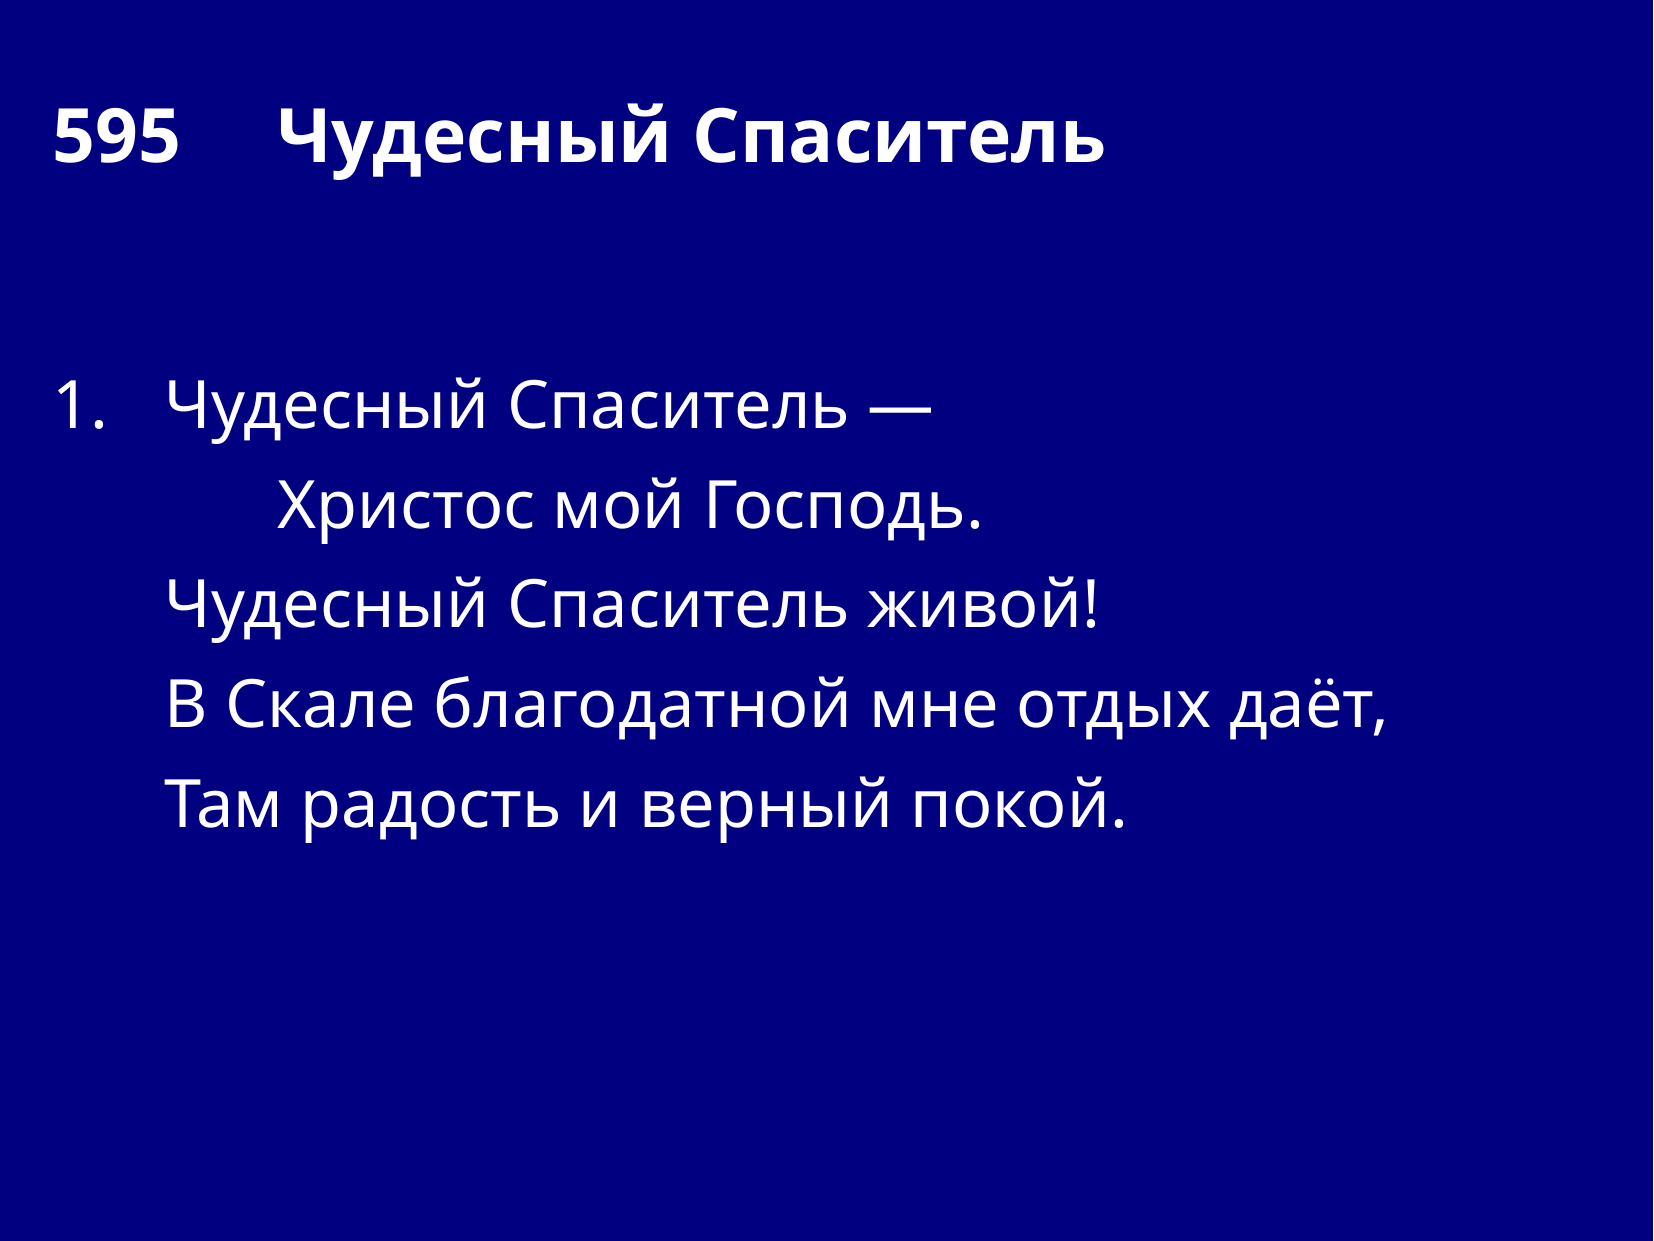

595	Чудесный Спаситель
1.	Чудесный Спаситель —
		Христос мой Господь.
	Чудесный Спаситель живой!
	В Скале благодатной мне отдых даёт,
	Там радость и верный покой.